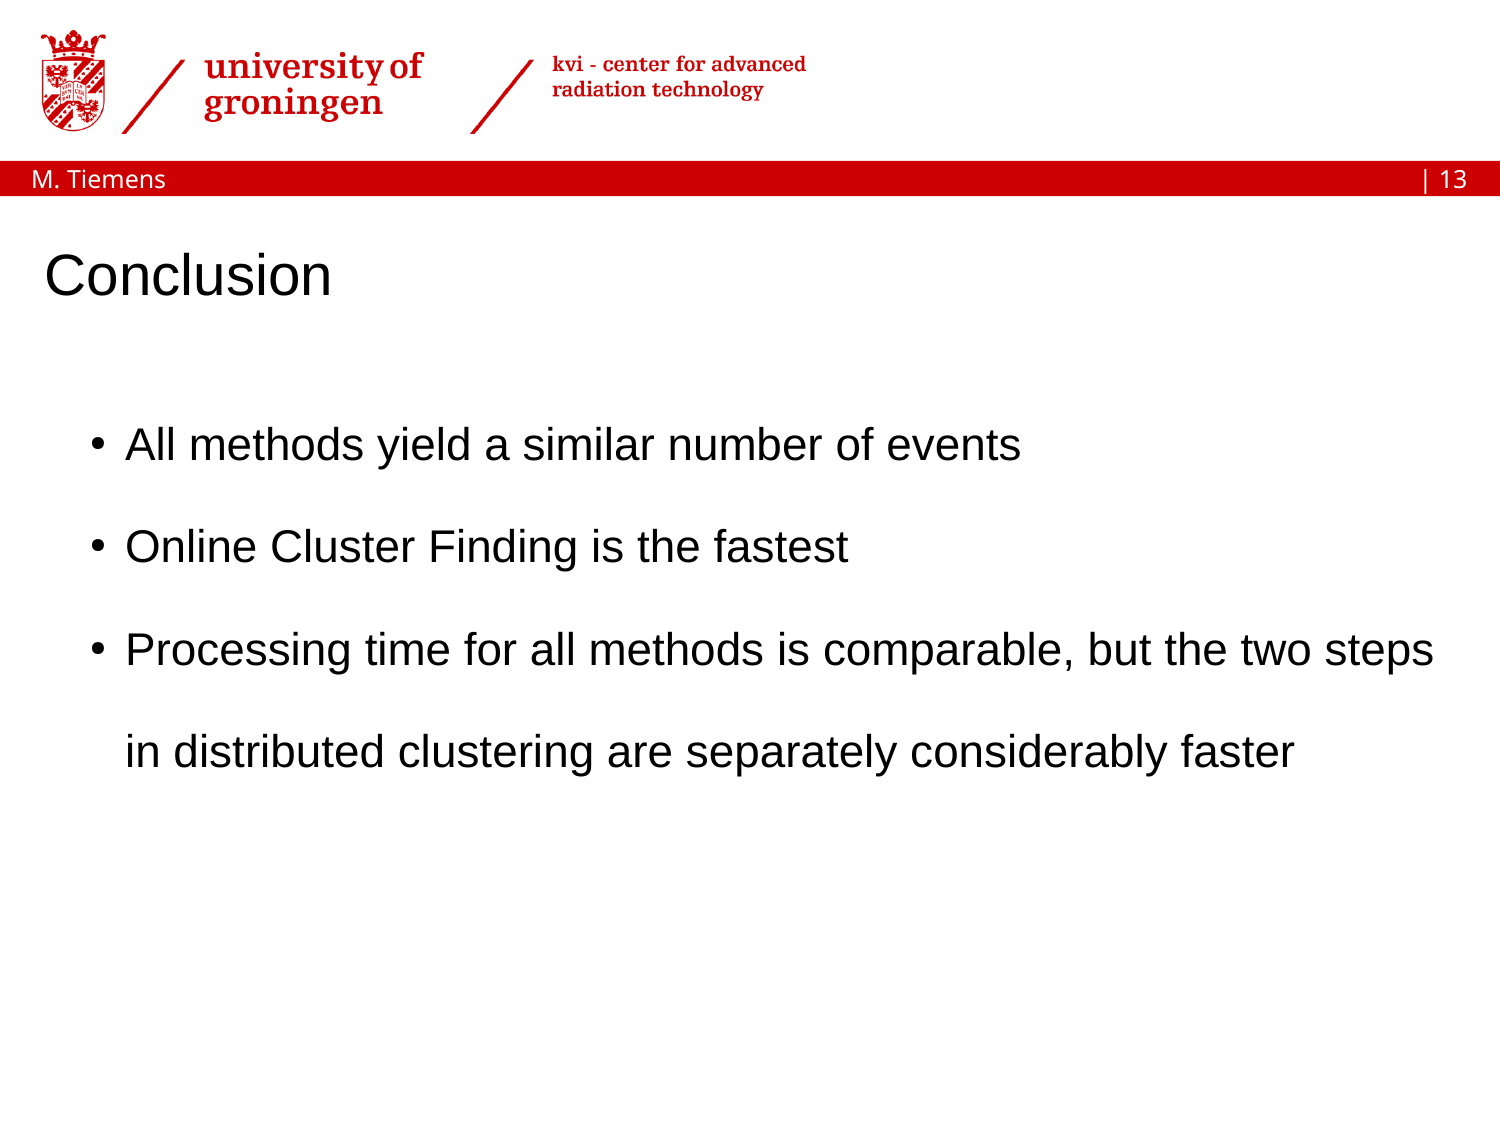

M. Tiemens
Conclusion
All methods yield a similar number of events
Online Cluster Finding is the fastest
Processing time for all methods is comparable, but the two steps in distributed clustering are separately considerably faster